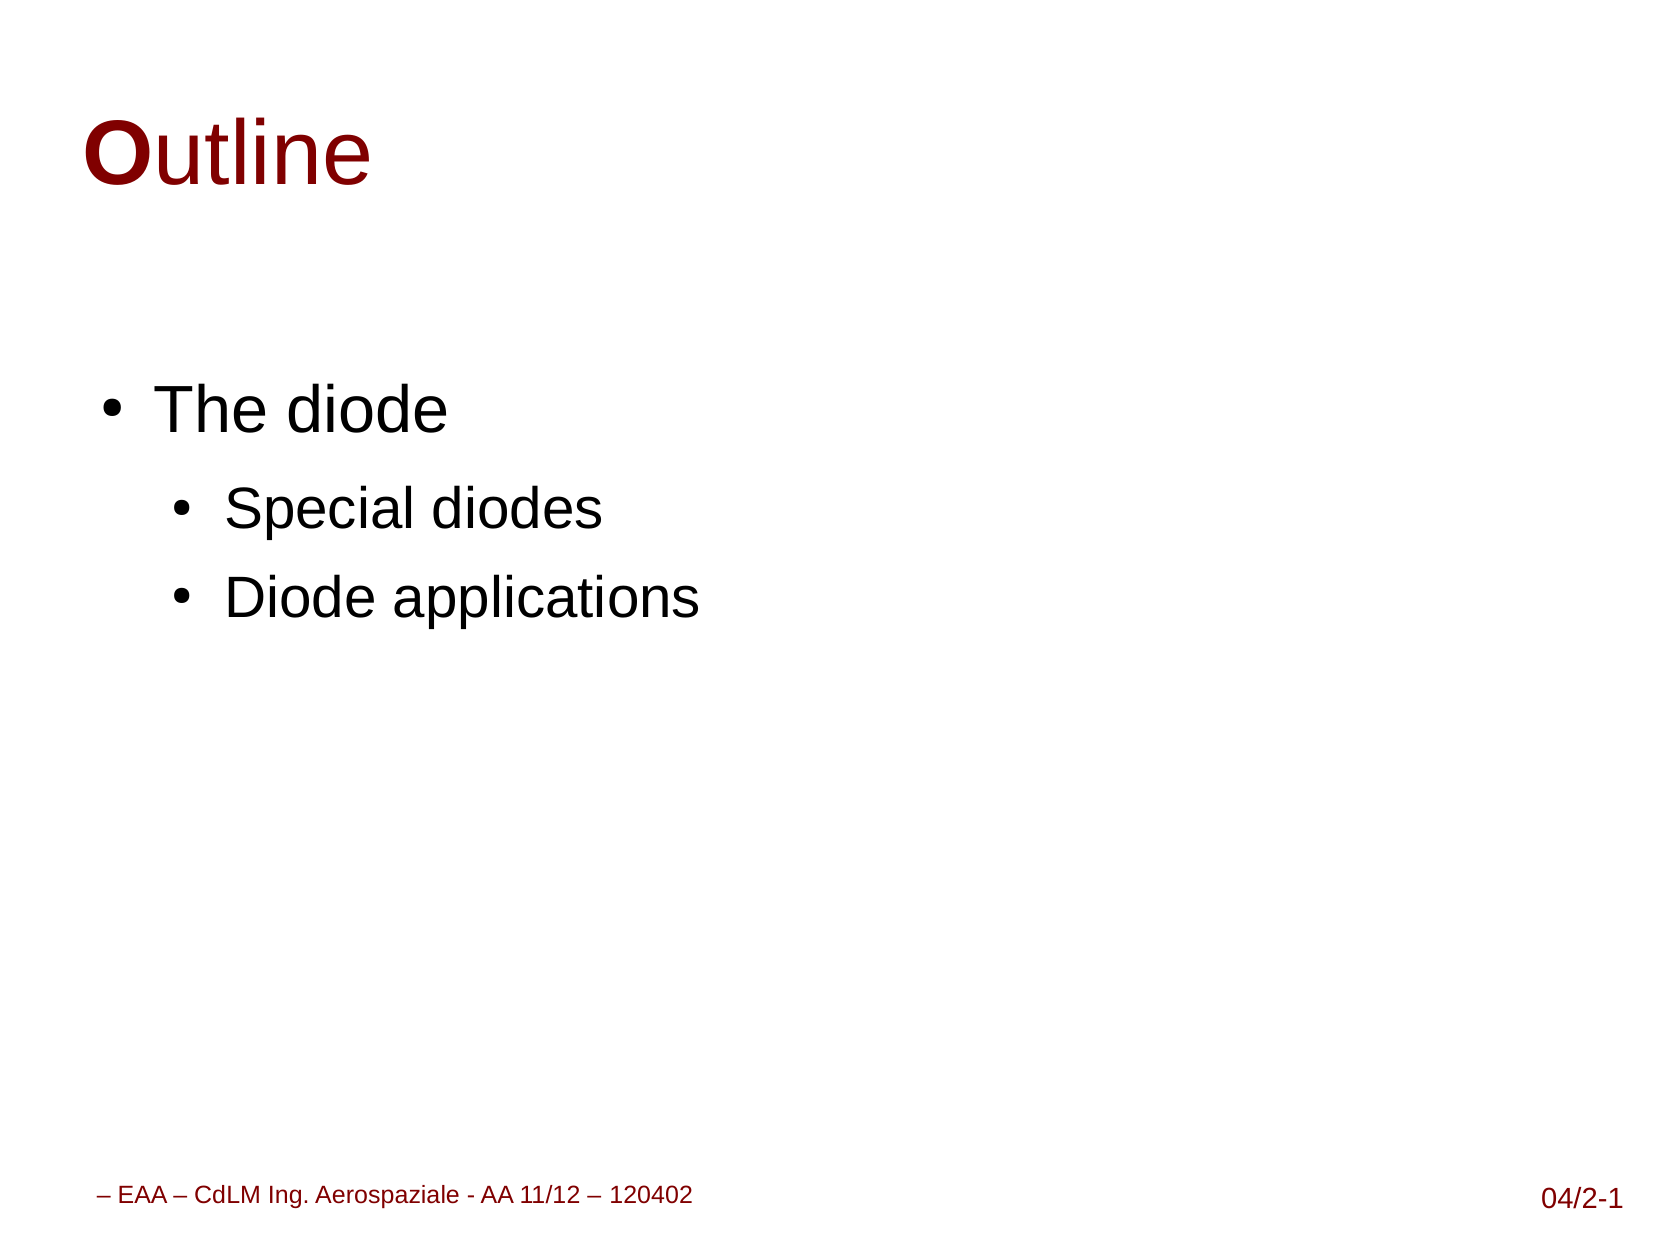

# Outline
The diode
Special diodes
Diode applications
1